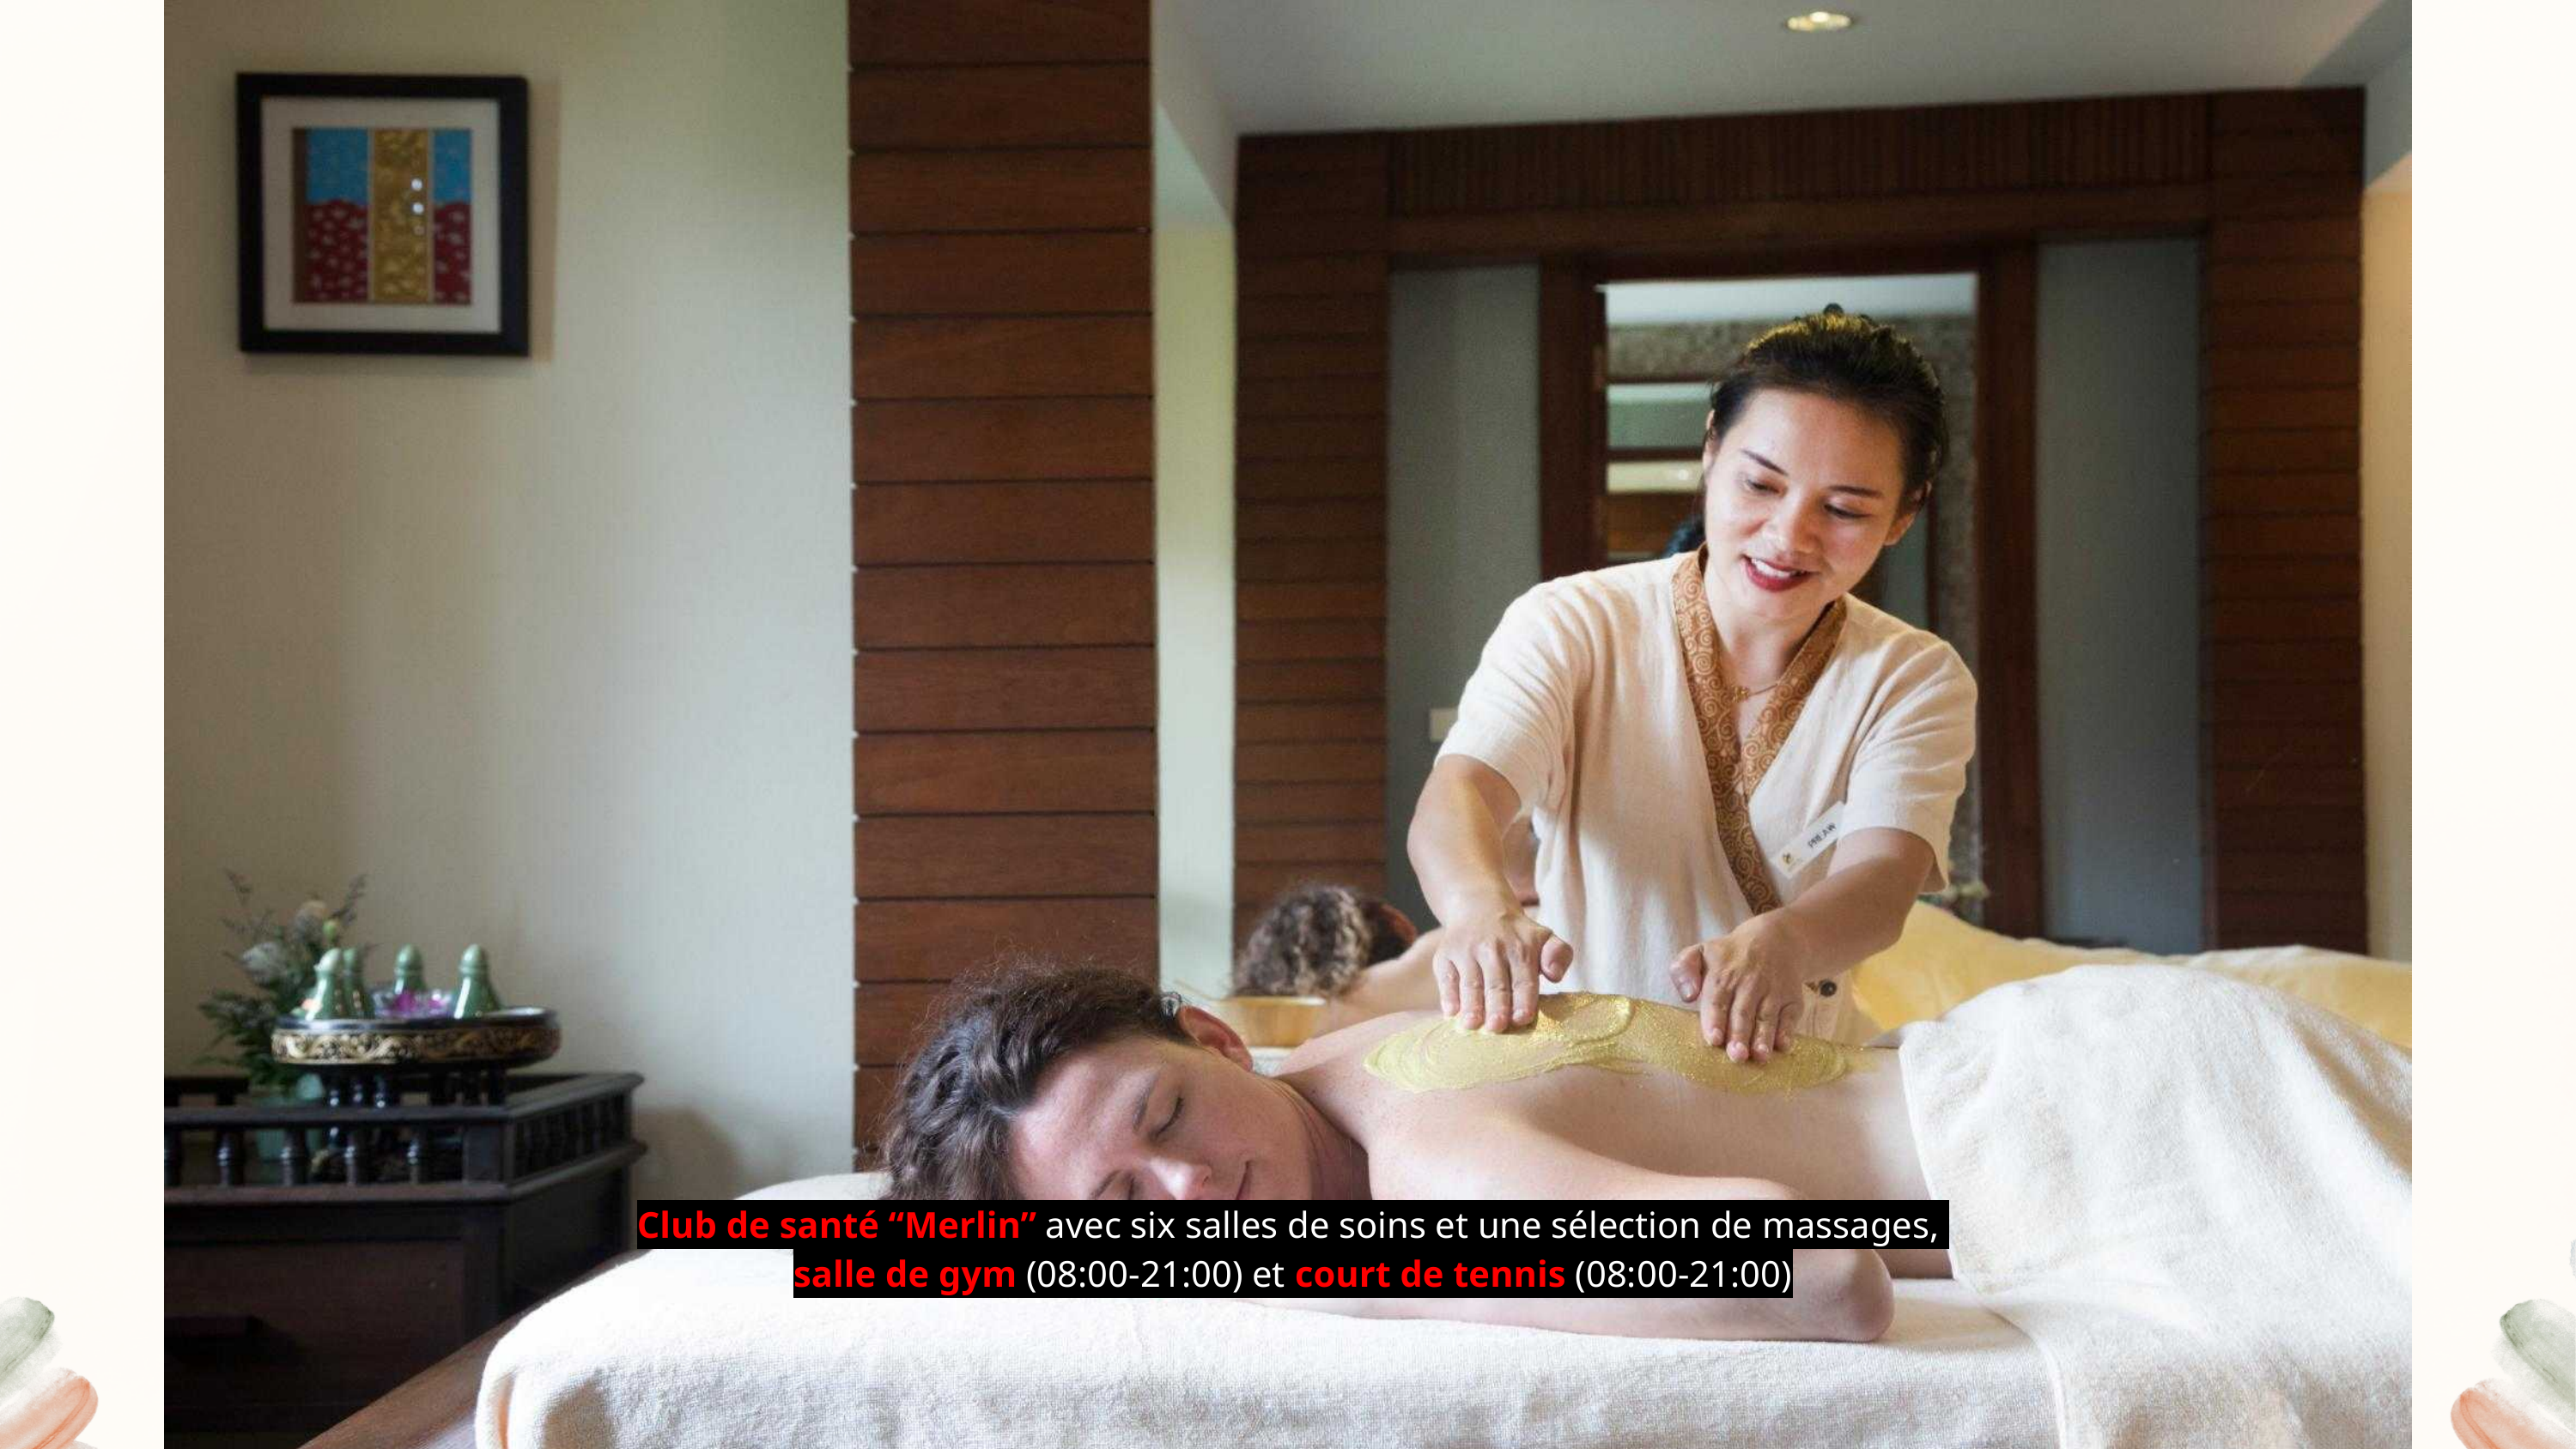

Club de santé “Merlin” avec six salles de soins et une sélection de massages,
salle de gym (08:00-21:00) et court de tennis (08:00-21:00)